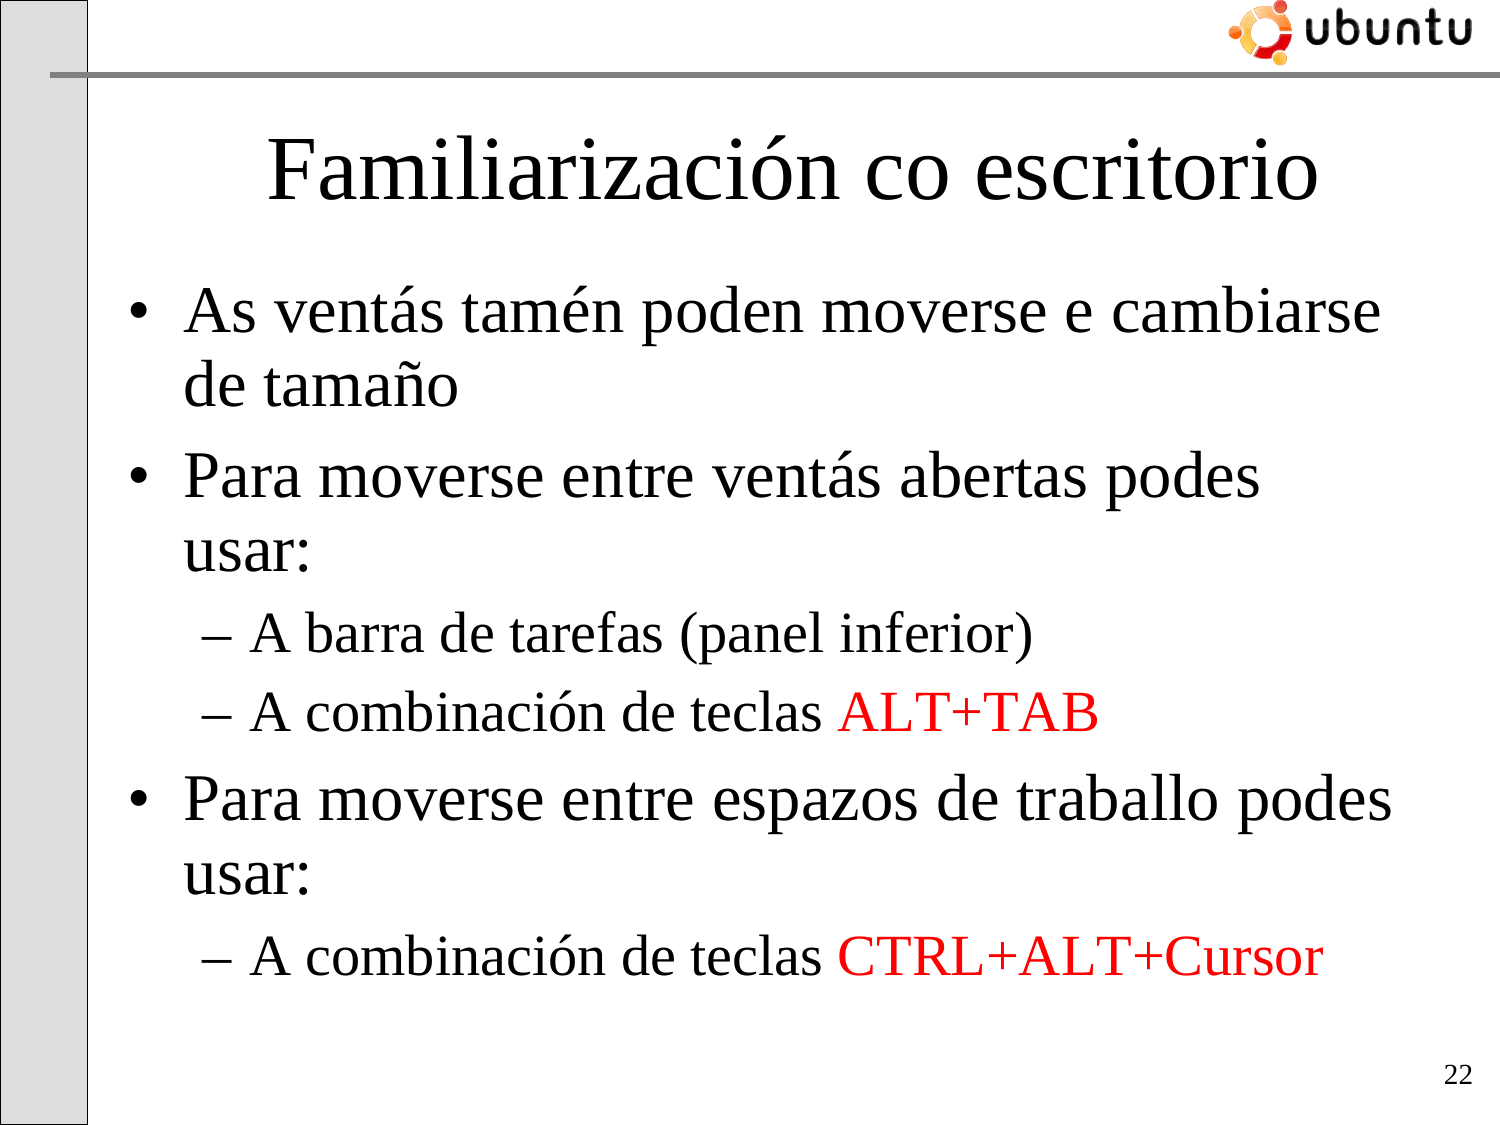

# Familiarización co escritorio
As ventás tamén poden moverse e cambiarse de tamaño
Para moverse entre ventás abertas podes usar:
A barra de tarefas (panel inferior)
A combinación de teclas ALT+TAB
Para moverse entre espazos de traballo podes usar:
A combinación de teclas CTRL+ALT+Cursor
22